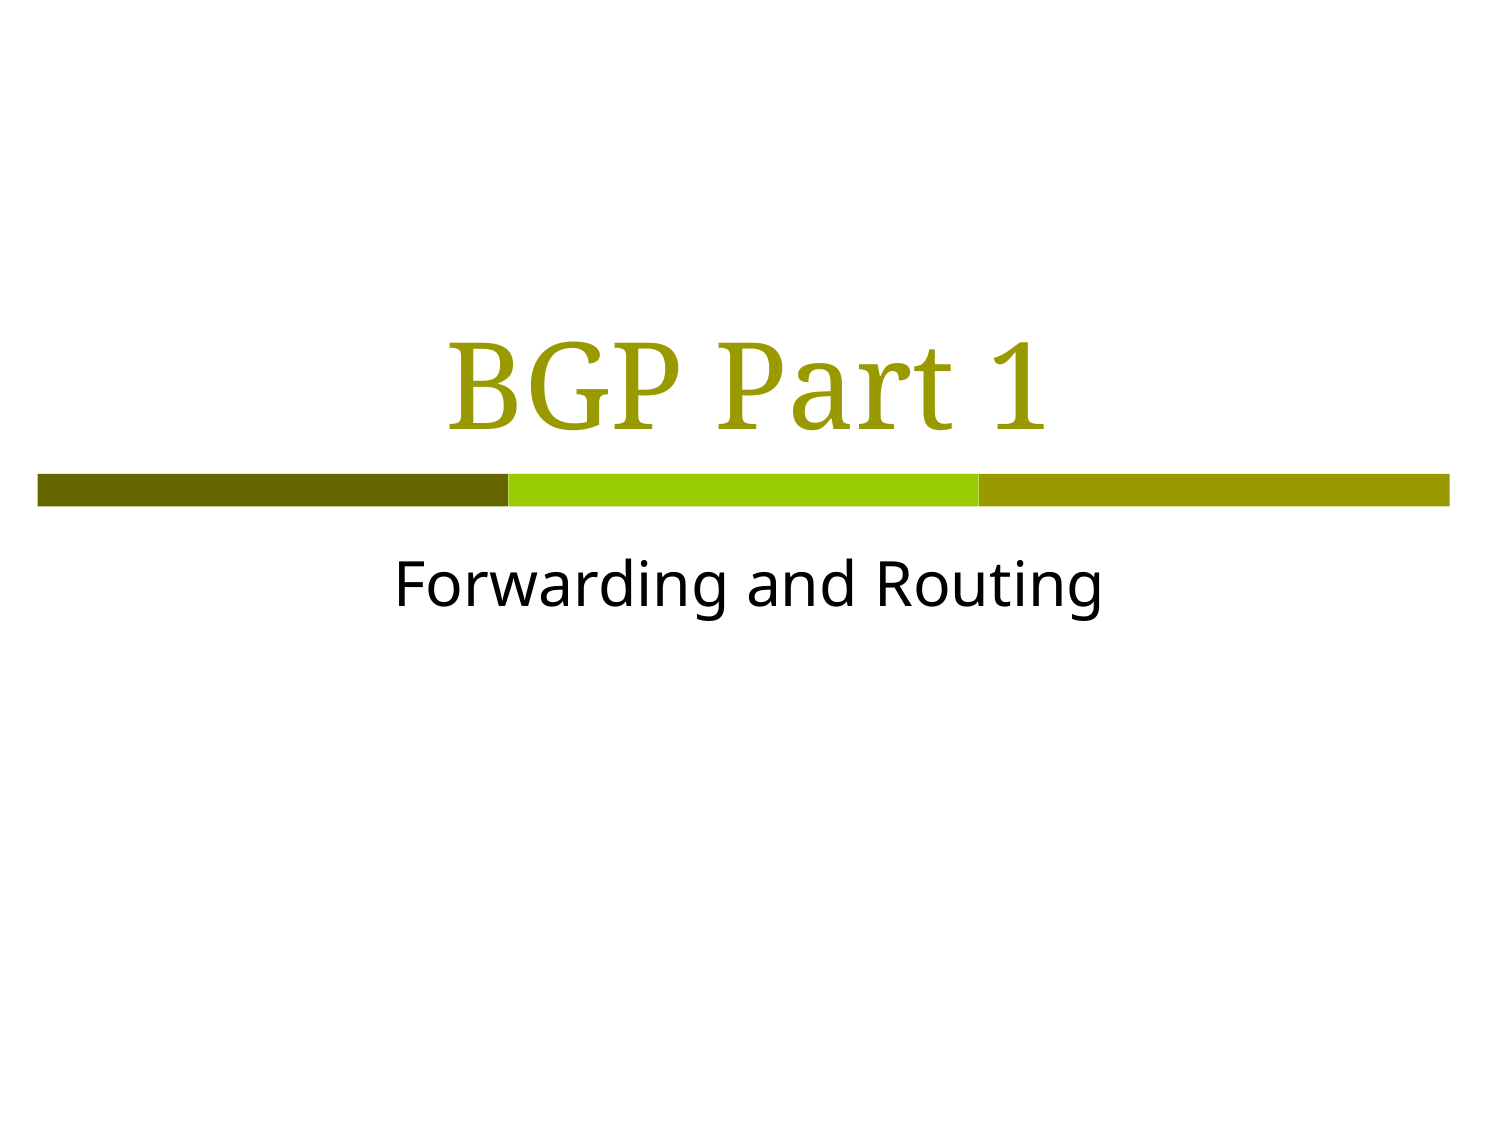

# BGP Part 1
Forwarding and Routing